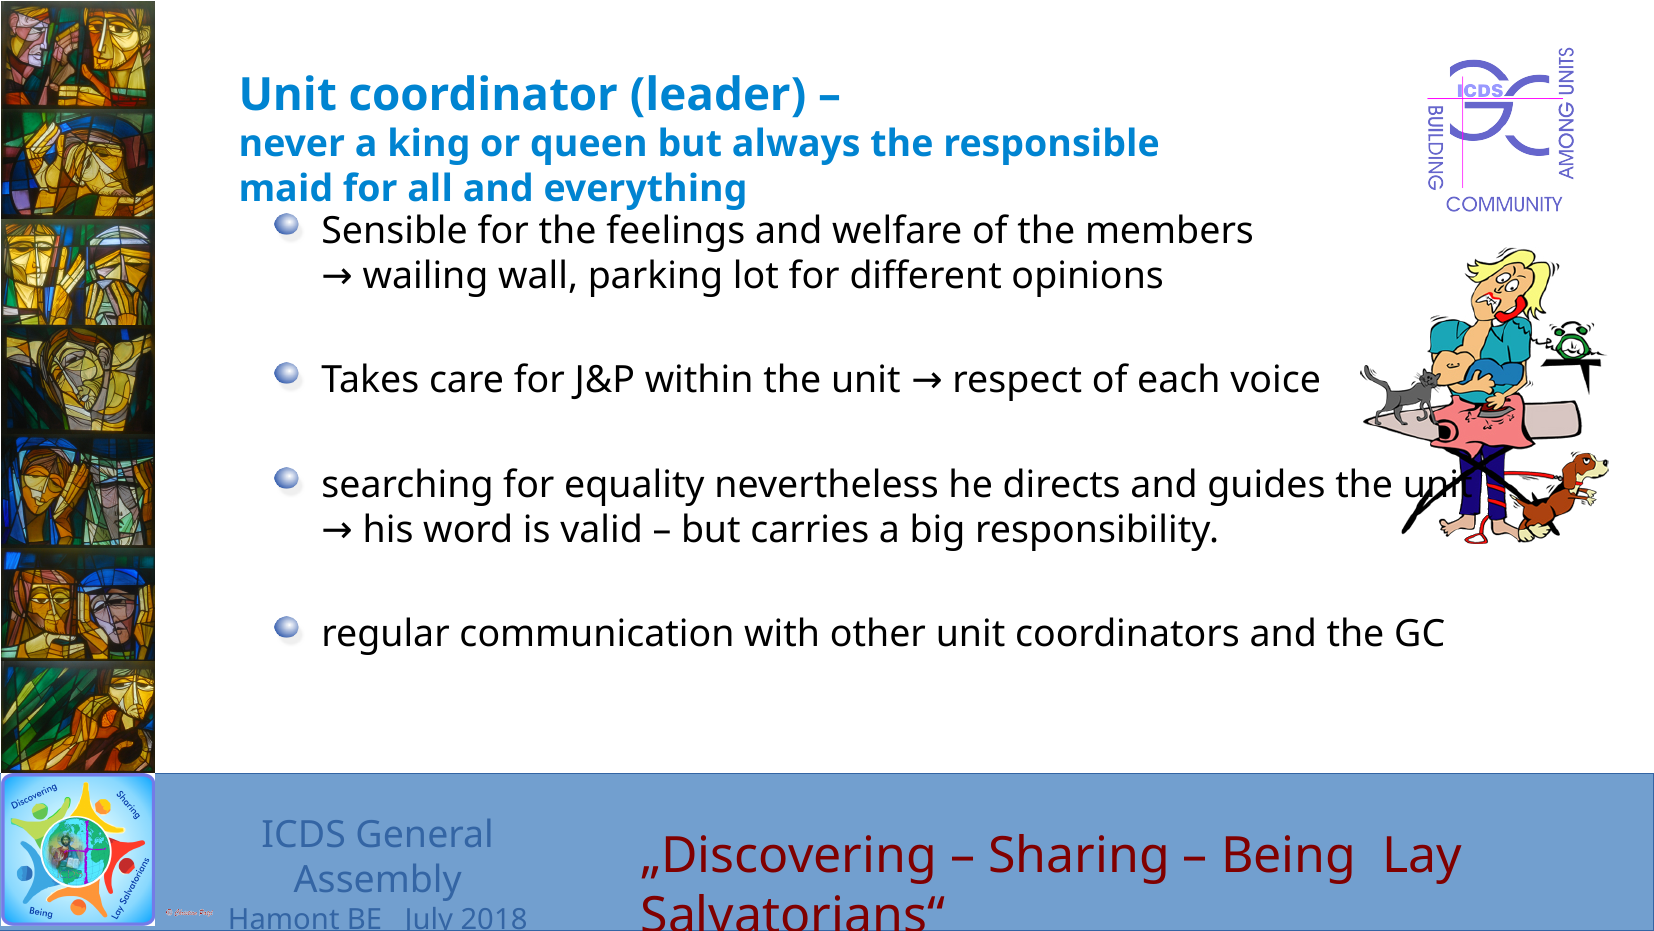

Unit coordinator (leader) –
never a king or queen but always the responsible maid for all and everything
Sensible for the feelings and welfare of the members
→ wailing wall, parking lot for different opinions
Takes care for J&P within the unit → respect of each voice
searching for equality nevertheless he directs and guides the unit
→ his word is valid – but carries a big responsibility.
regular communication with other unit coordinators and the GC
„Discovering – Sharing – Being Lay Salvatorians“